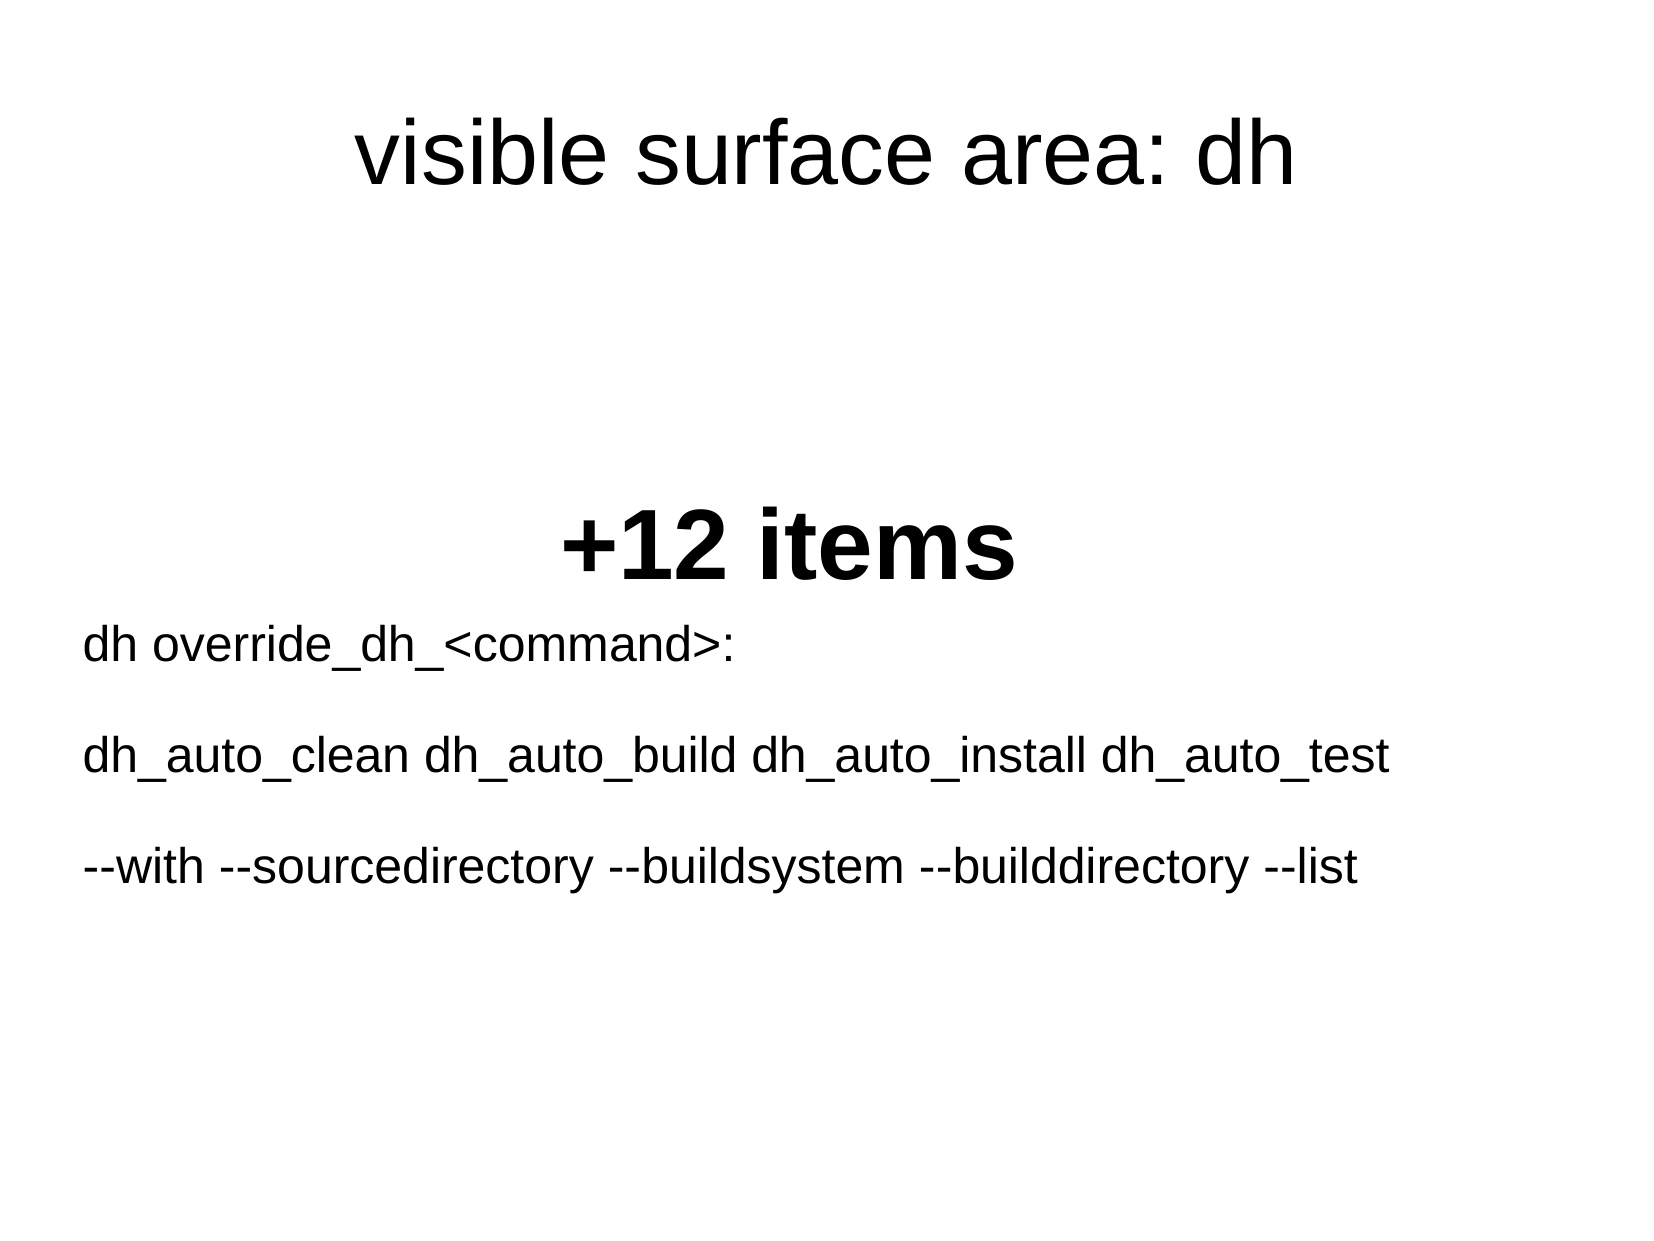

# visible surface area: dh
dh override_dh_<command>:
dh_auto_clean dh_auto_build dh_auto_install dh_auto_test
--with --sourcedirectory --buildsystem --builddirectory --list
+12 items